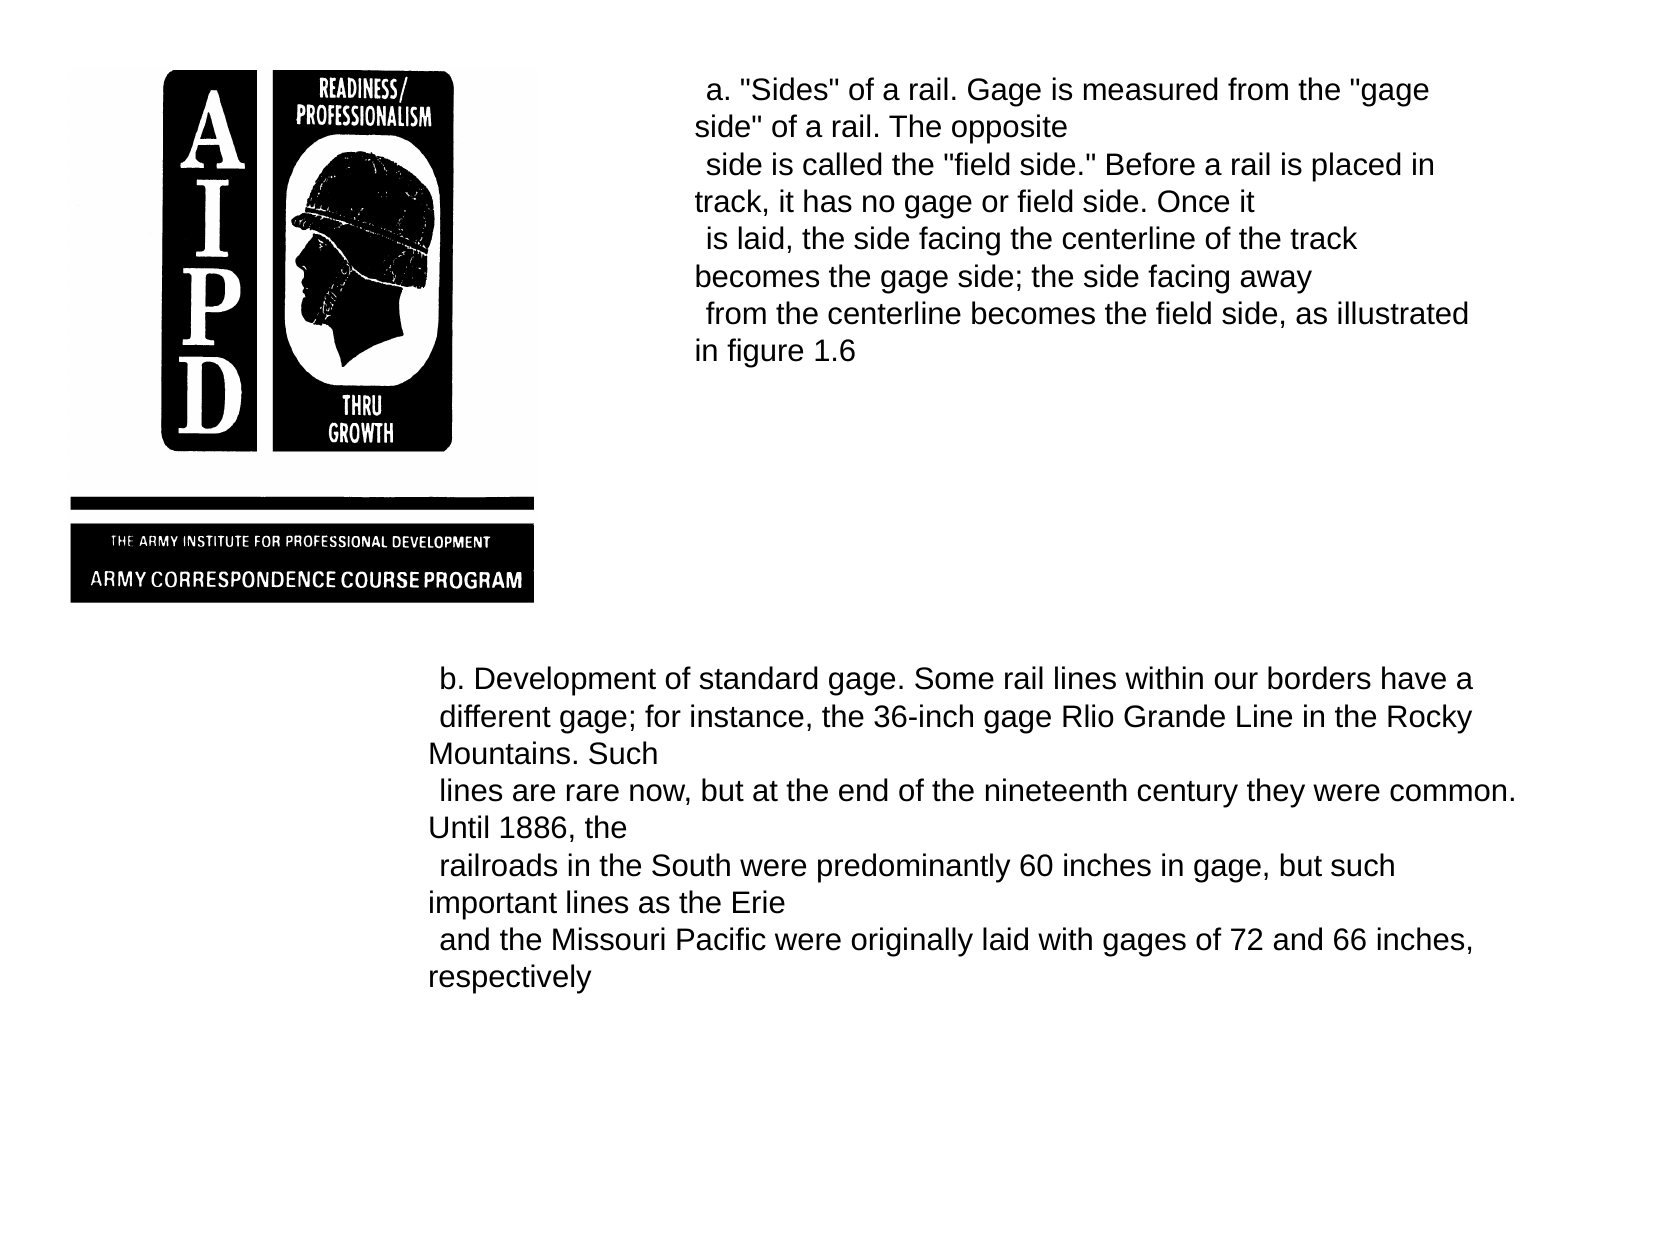

a. "Sides" of a rail. Gage is measured from the "gage side" of a rail. The opposite
side is called the "field side." Before a rail is placed in track, it has no gage or field side. Once it
is laid, the side facing the centerline of the track becomes the gage side; the side facing away
from the centerline becomes the field side, as illustrated in figure 1.6
b. Development of standard gage. Some rail lines within our borders have a
different gage; for instance, the 36-inch gage Rlio Grande Line in the Rocky Mountains. Such
lines are rare now, but at the end of the nineteenth century they were common. Until 1886, the
railroads in the South were predominantly 60 inches in gage, but such important lines as the Erie
and the Missouri Pacific were originally laid with gages of 72 and 66 inches, respectively